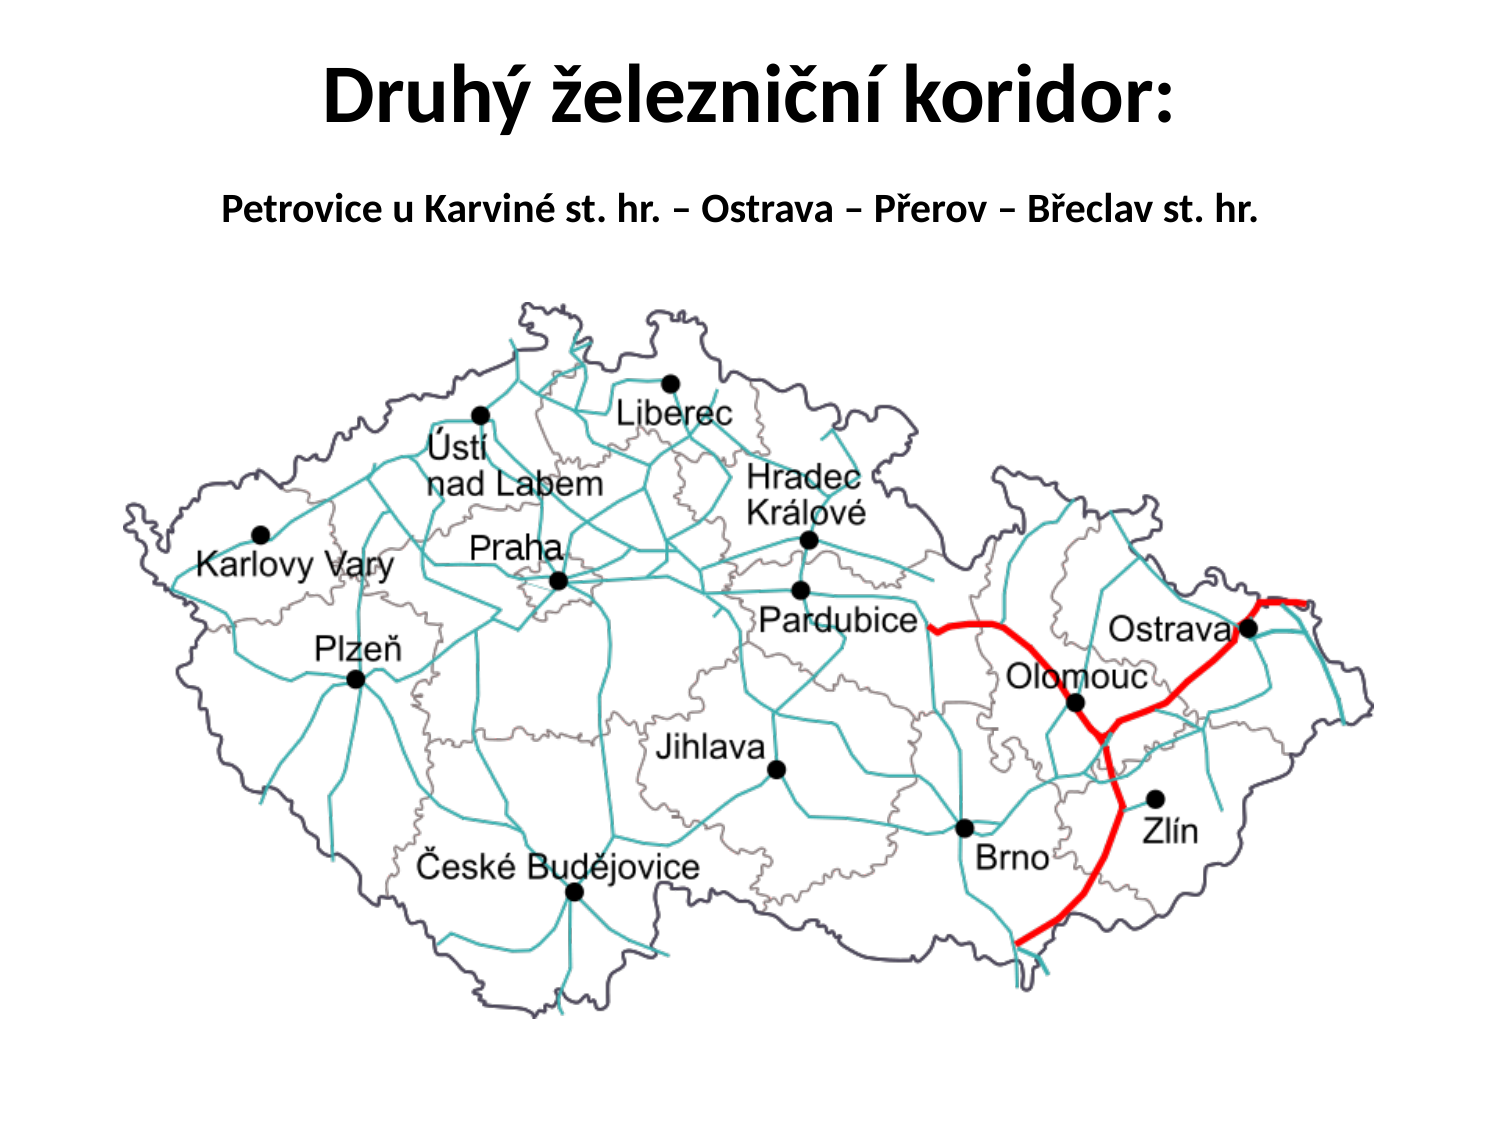

# Druhý železniční koridor: Petrovice u Karviné st. hr. – Ostrava – Přerov – Břeclav st. hr.